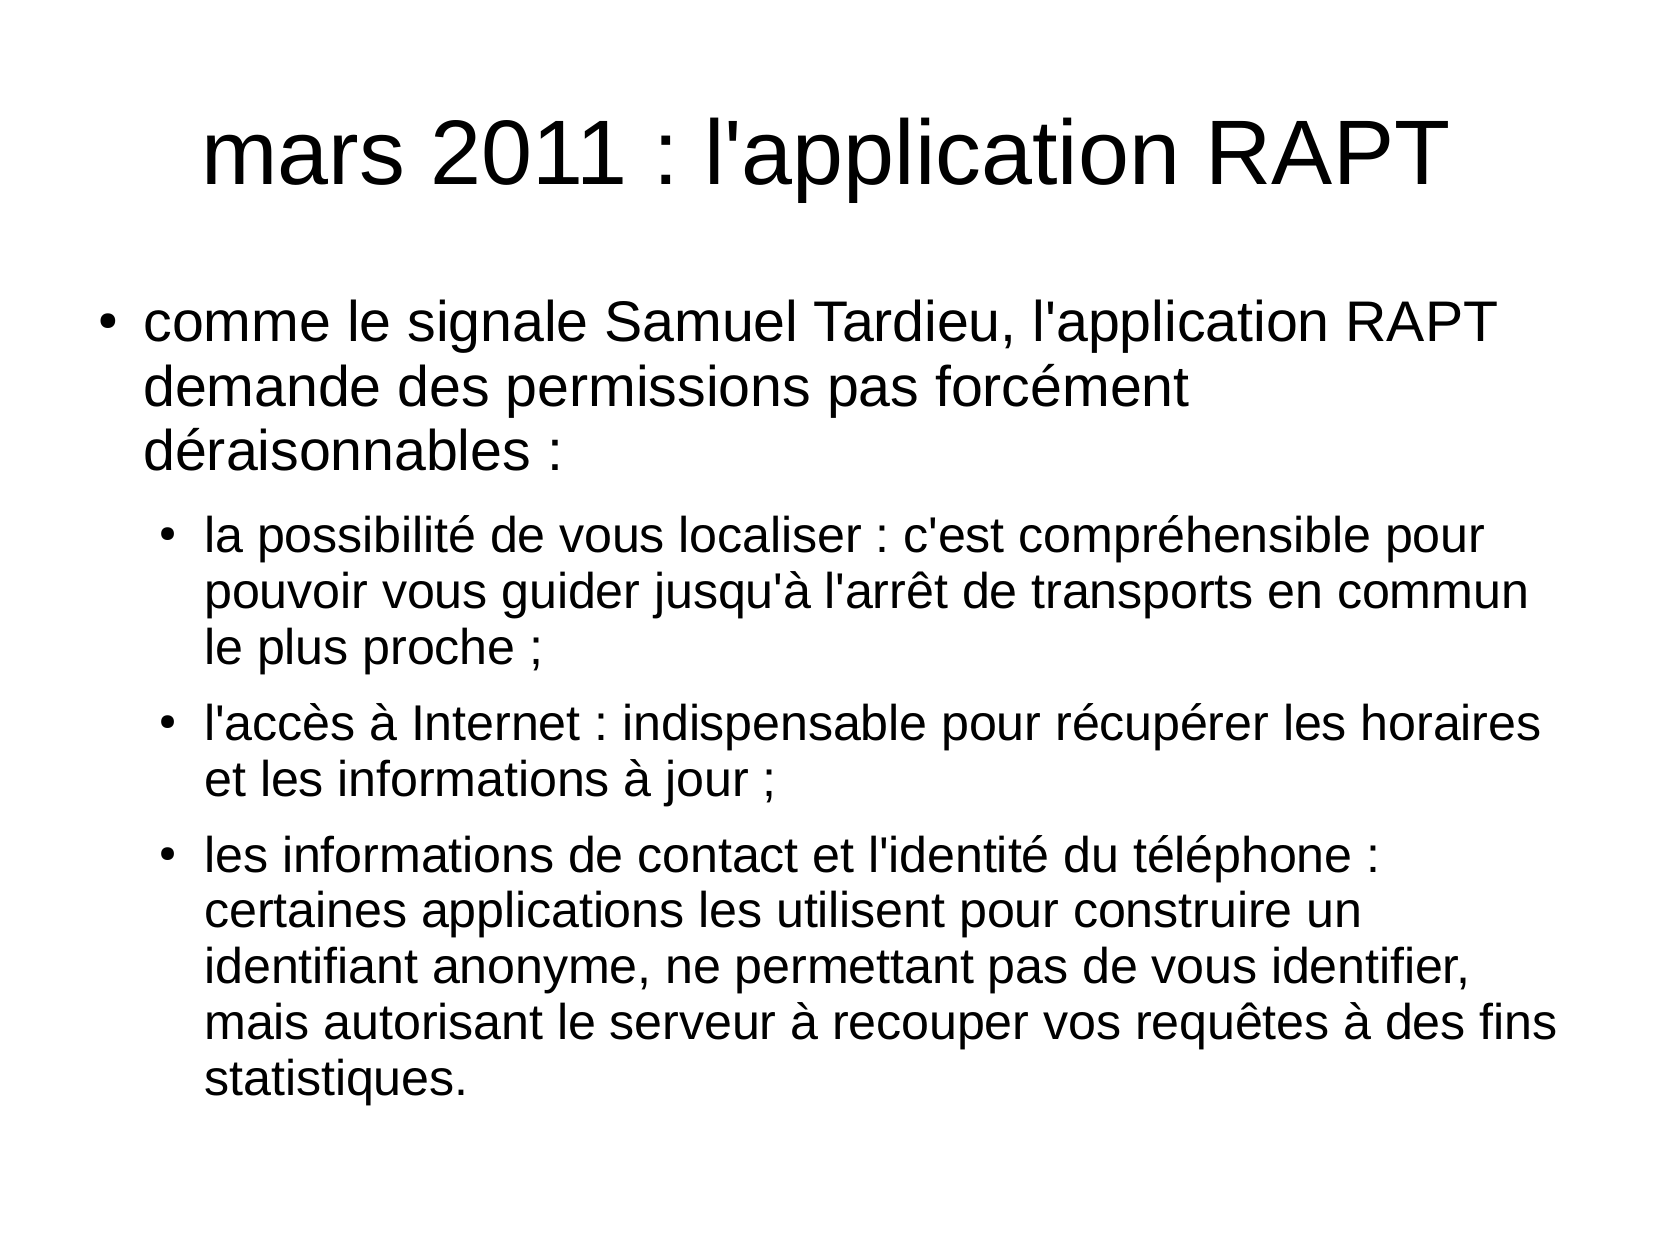

# mars 2011 : l'application RAPT
comme le signale Samuel Tardieu, l'application RAPT demande des permissions pas forcément déraisonnables :
la possibilité de vous localiser : c'est compréhensible pour pouvoir vous guider jusqu'à l'arrêt de transports en commun le plus proche ;
l'accès à Internet : indispensable pour récupérer les horaires et les informations à jour ;
les informations de contact et l'identité du téléphone : certaines applications les utilisent pour construire un identifiant anonyme, ne permettant pas de vous identifier, mais autorisant le serveur à recouper vos requêtes à des fins statistiques.